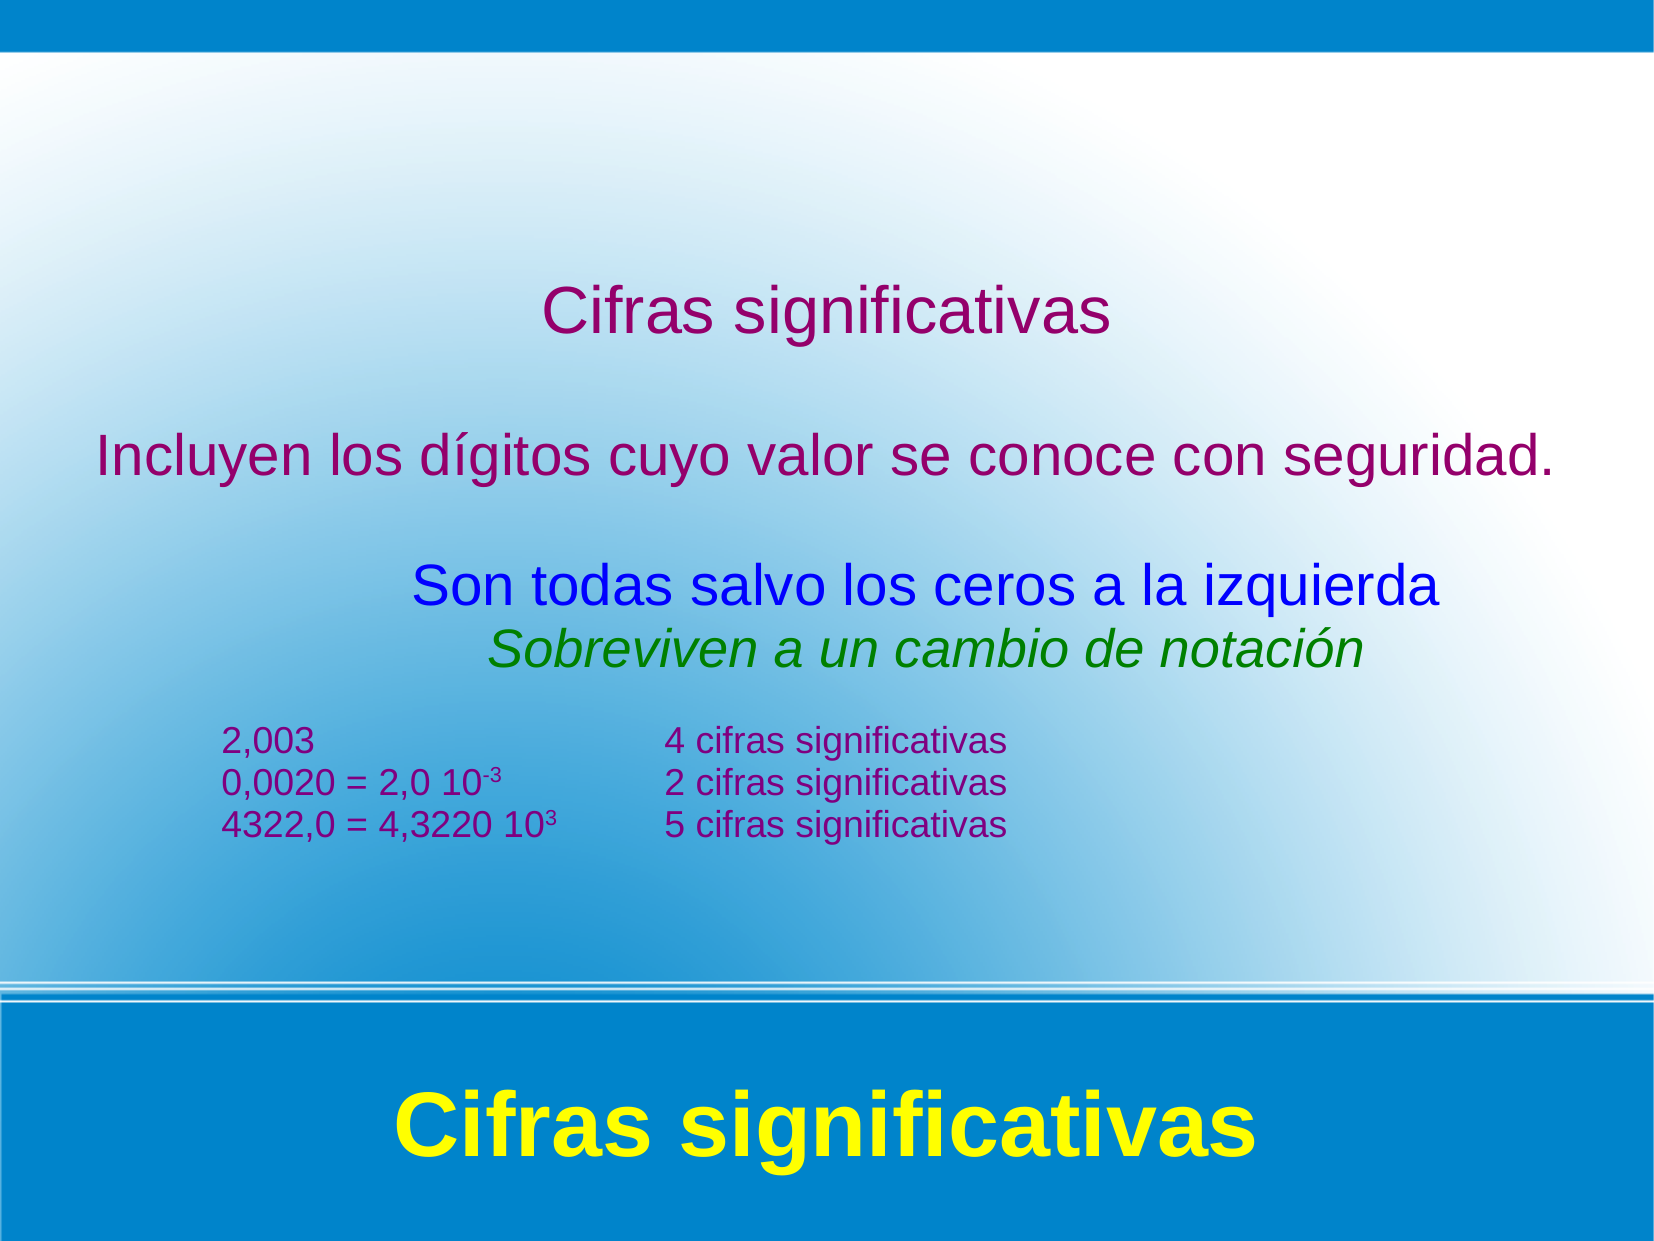

Cifras significativas
Incluyen los dígitos cuyo valor se conoce con seguridad.
Son todas salvo los ceros a la izquierda
Sobreviven a un cambio de notación
2,003 					4 cifras significativas
0,0020 = 2,0 10-3			2 cifras significativas
4322,0 = 4,3220 103		5 cifras significativas
# Cifras significativas